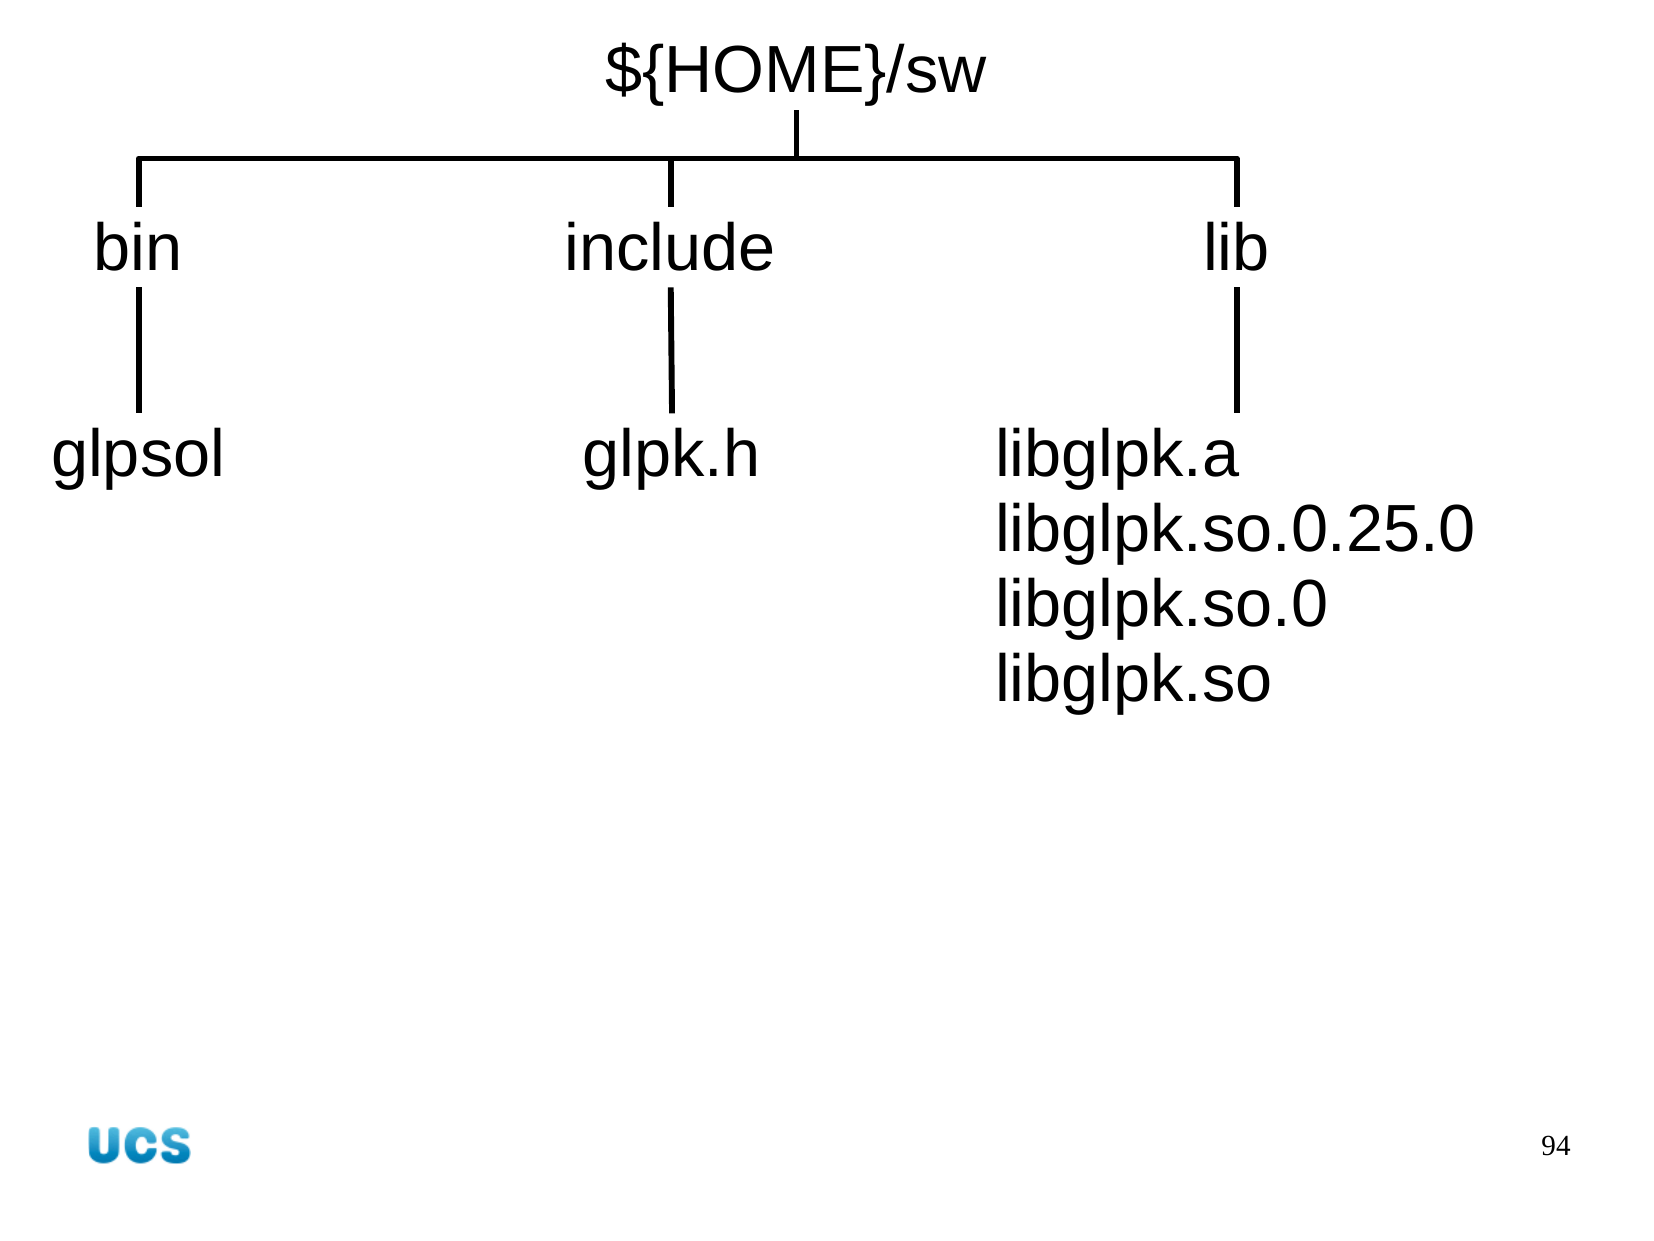

${HOME}/sw
bin
include
lib
glpsol
glpk.h
libglpk.a
libglpk.so.0.25.0
libglpk.so.0
libglpk.so
94